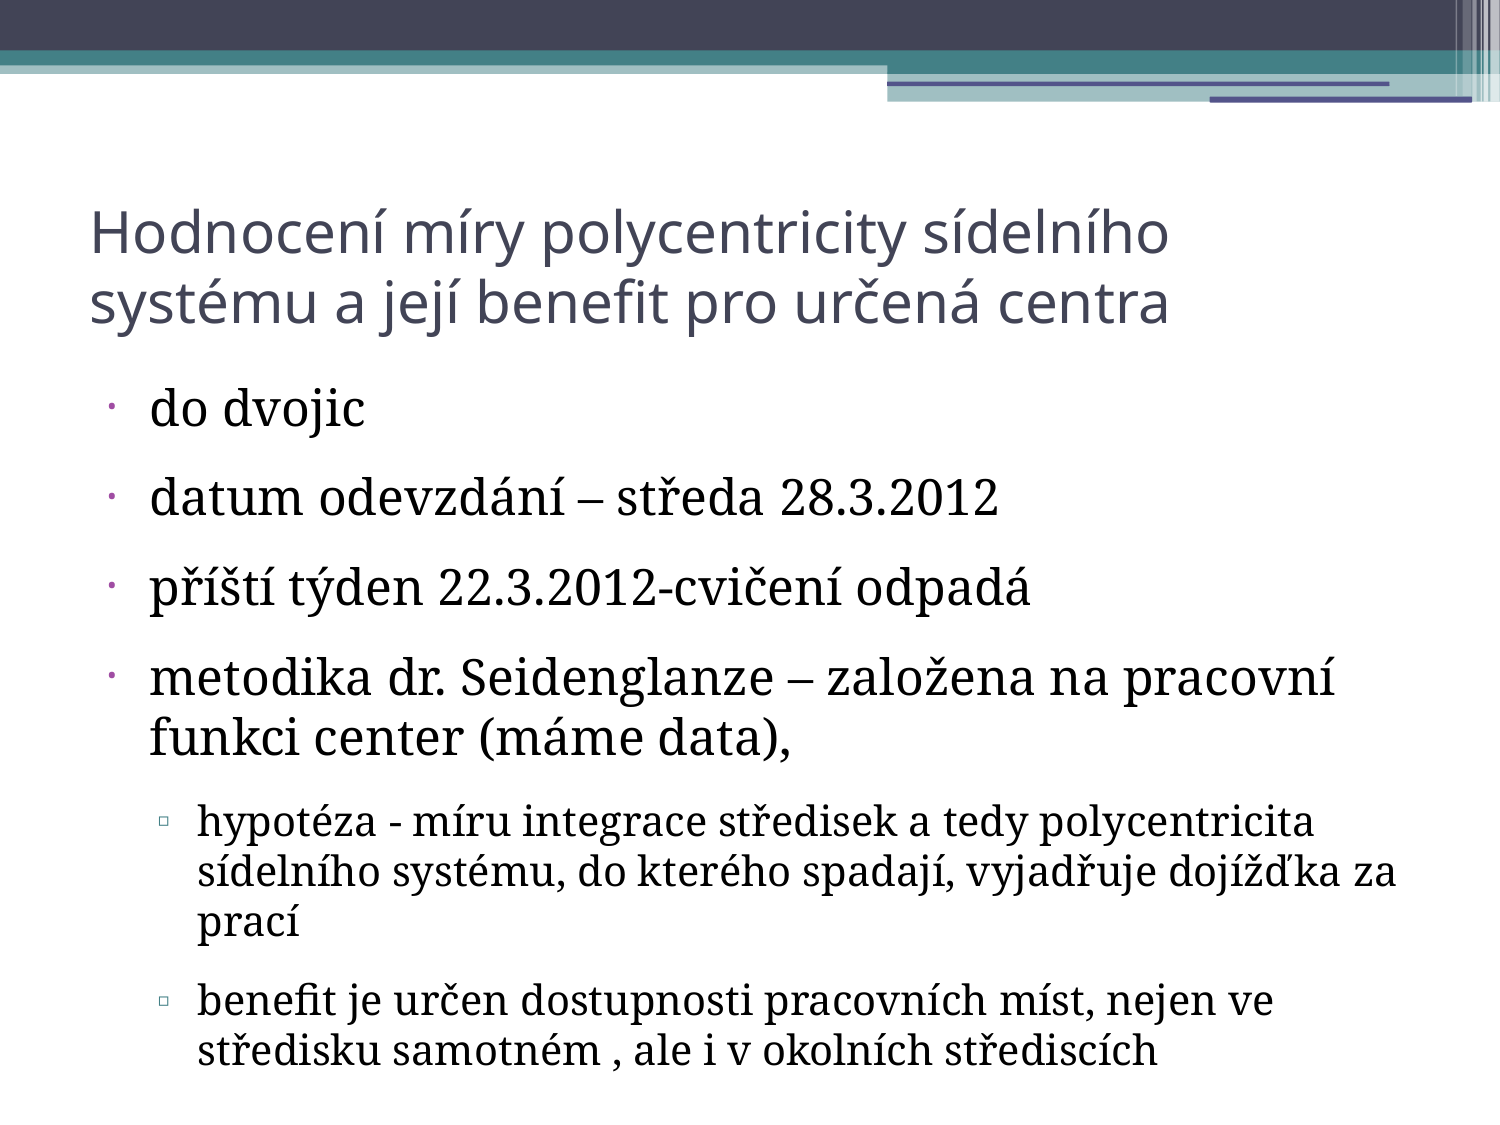

# Hodnocení míry polycentricity sídelního systému a její benefit pro určená centra
do dvojic
datum odevzdání – středa 28.3.2012
příští týden 22.3.2012-cvičení odpadá
metodika dr. Seidenglanze – založena na pracovní funkci center (máme data),
hypotéza - míru integrace středisek a tedy polycentricita sídelního systému, do kterého spadají, vyjadřuje dojížďka za prací
benefit je určen dostupnosti pracovních míst, nejen ve středisku samotném , ale i v okolních střediscích